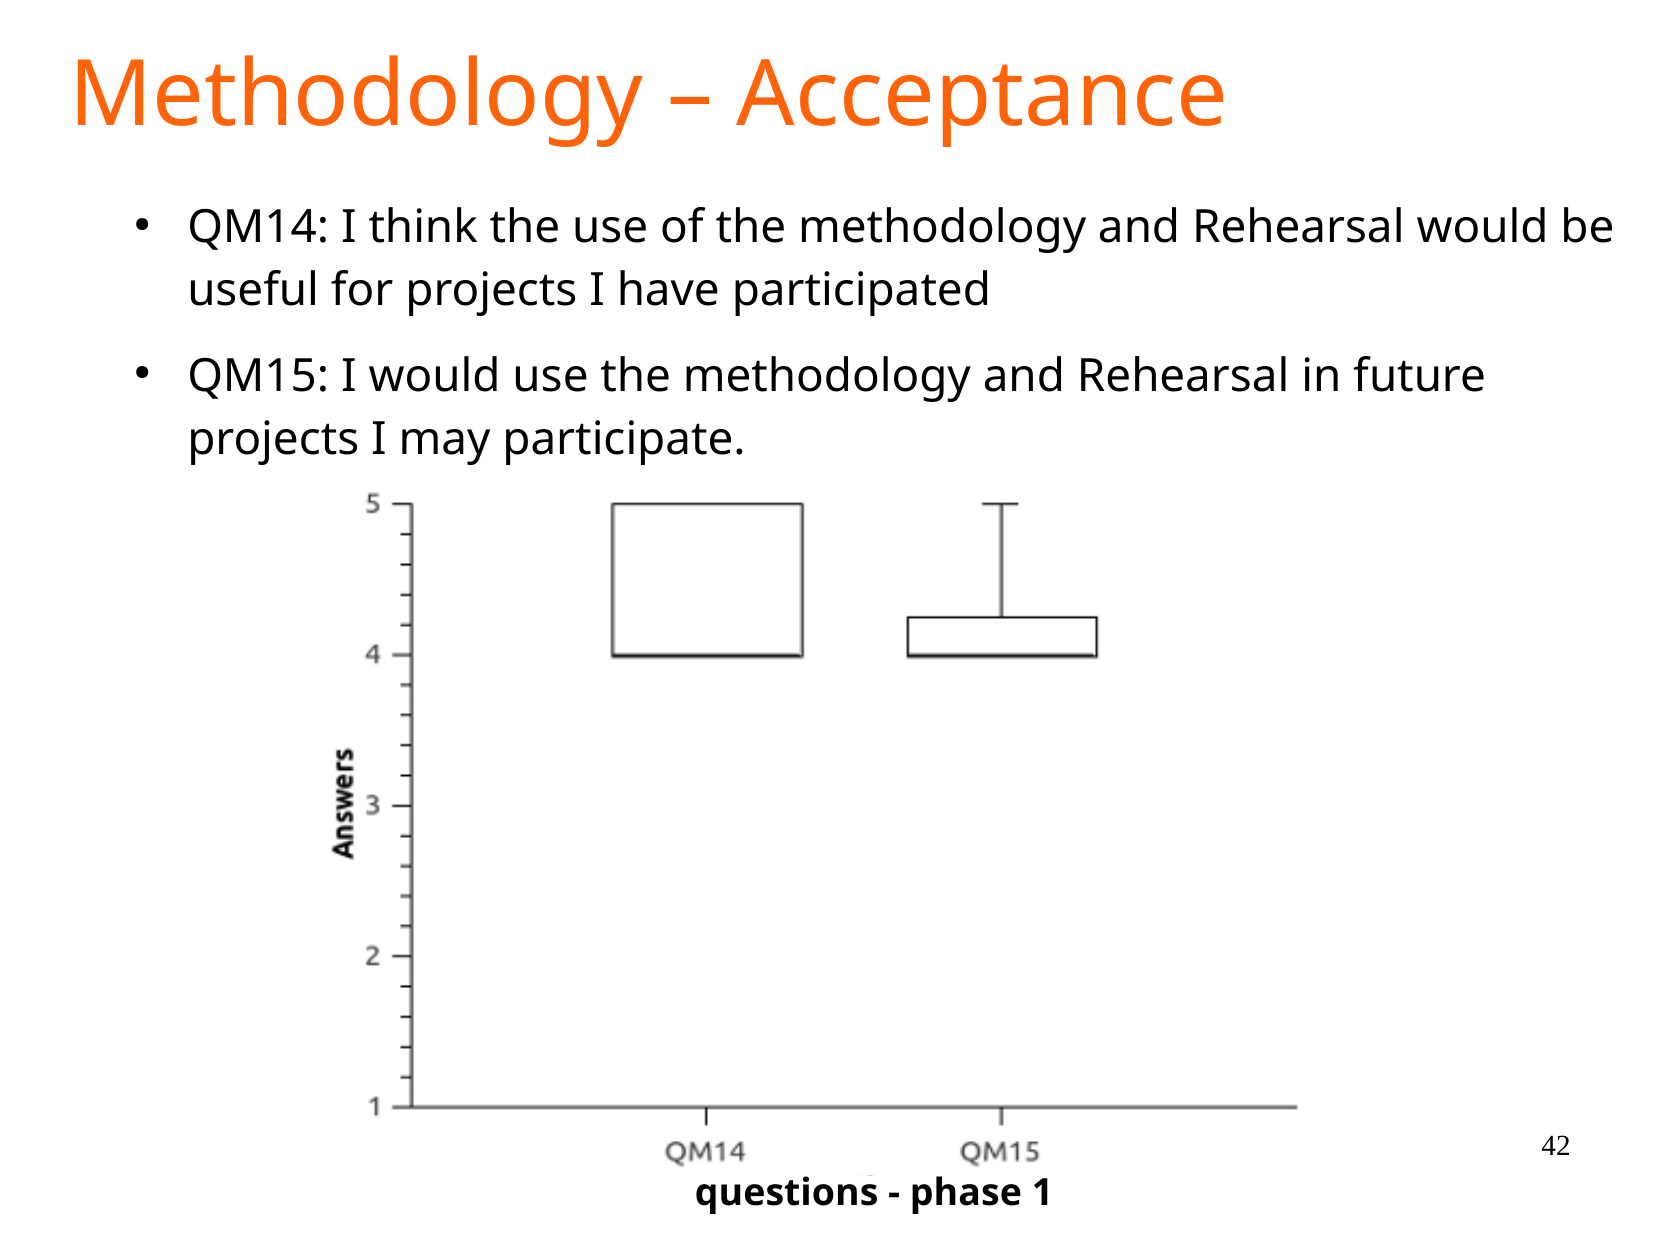

# Methodology – Acceptance
QM14: I think the use of the methodology and Rehearsal would be
useful for projects I have participated
QM15: I would use the methodology and Rehearsal in future
projects I may participate.
42
questions - phase 1